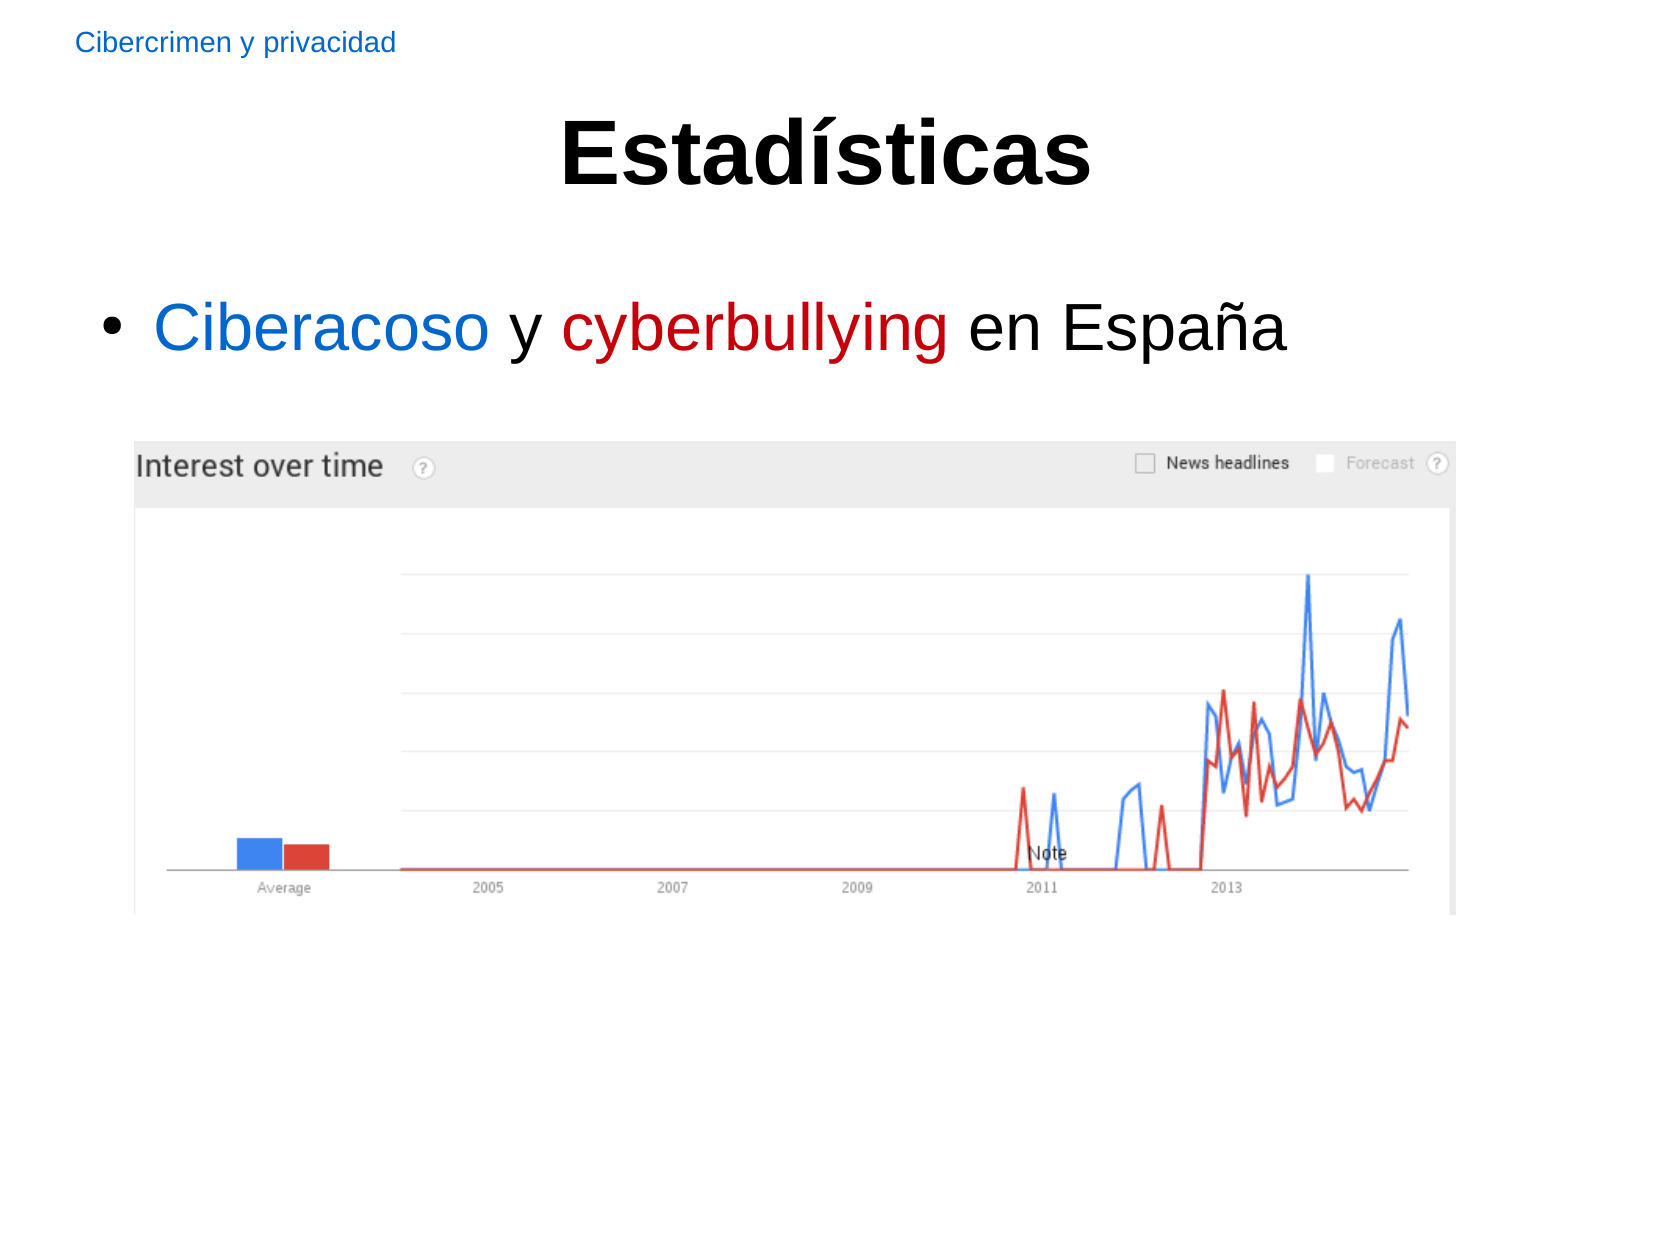

Cibercrimen y privacidad
# Estadísticas
Ciberacoso y cyberbullying en España